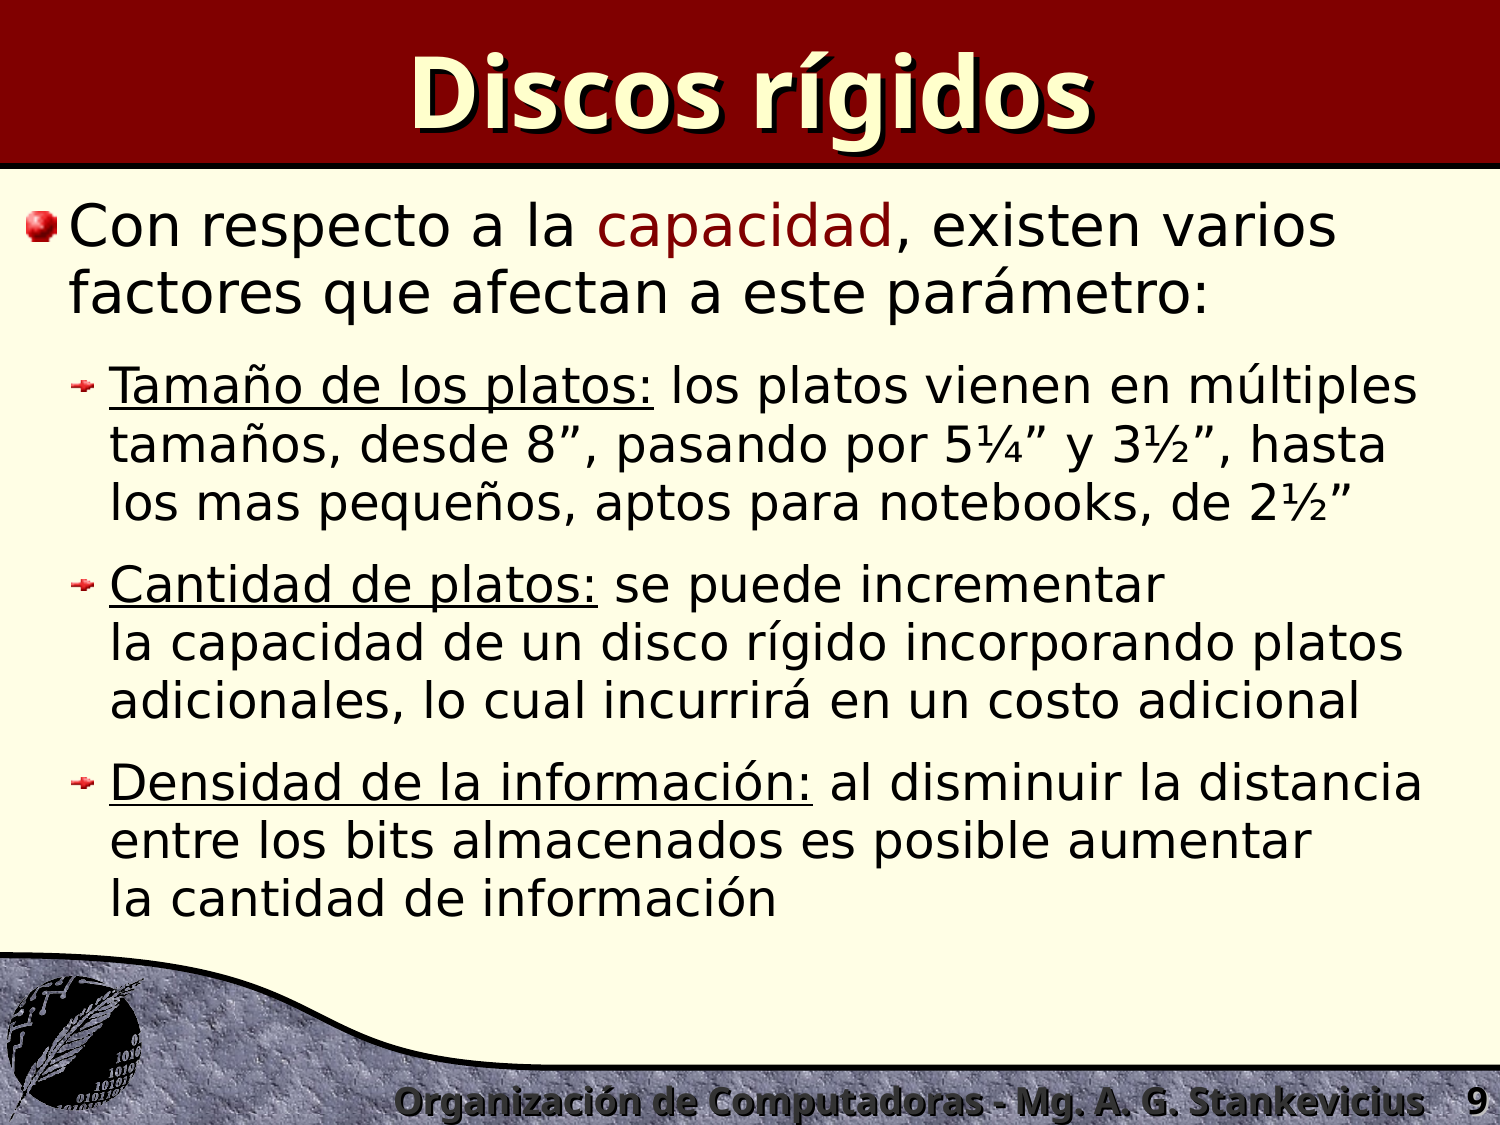

# Discos rígidos
Con respecto a la capacidad, existen varios factores que afectan a este parámetro:
Tamaño de los platos: los platos vienen en múltiples tamaños, desde 8”, pasando por 5¼” y 3½”, hasta
los mas pequeños, aptos para notebooks, de 2½”
Cantidad de platos: se puede incrementar
la capacidad de un disco rígido incorporando platos adicionales, lo cual incurrirá en un costo adicional
Densidad de la información: al disminuir la distancia entre los bits almacenados es posible aumentar
la cantidad de información
9